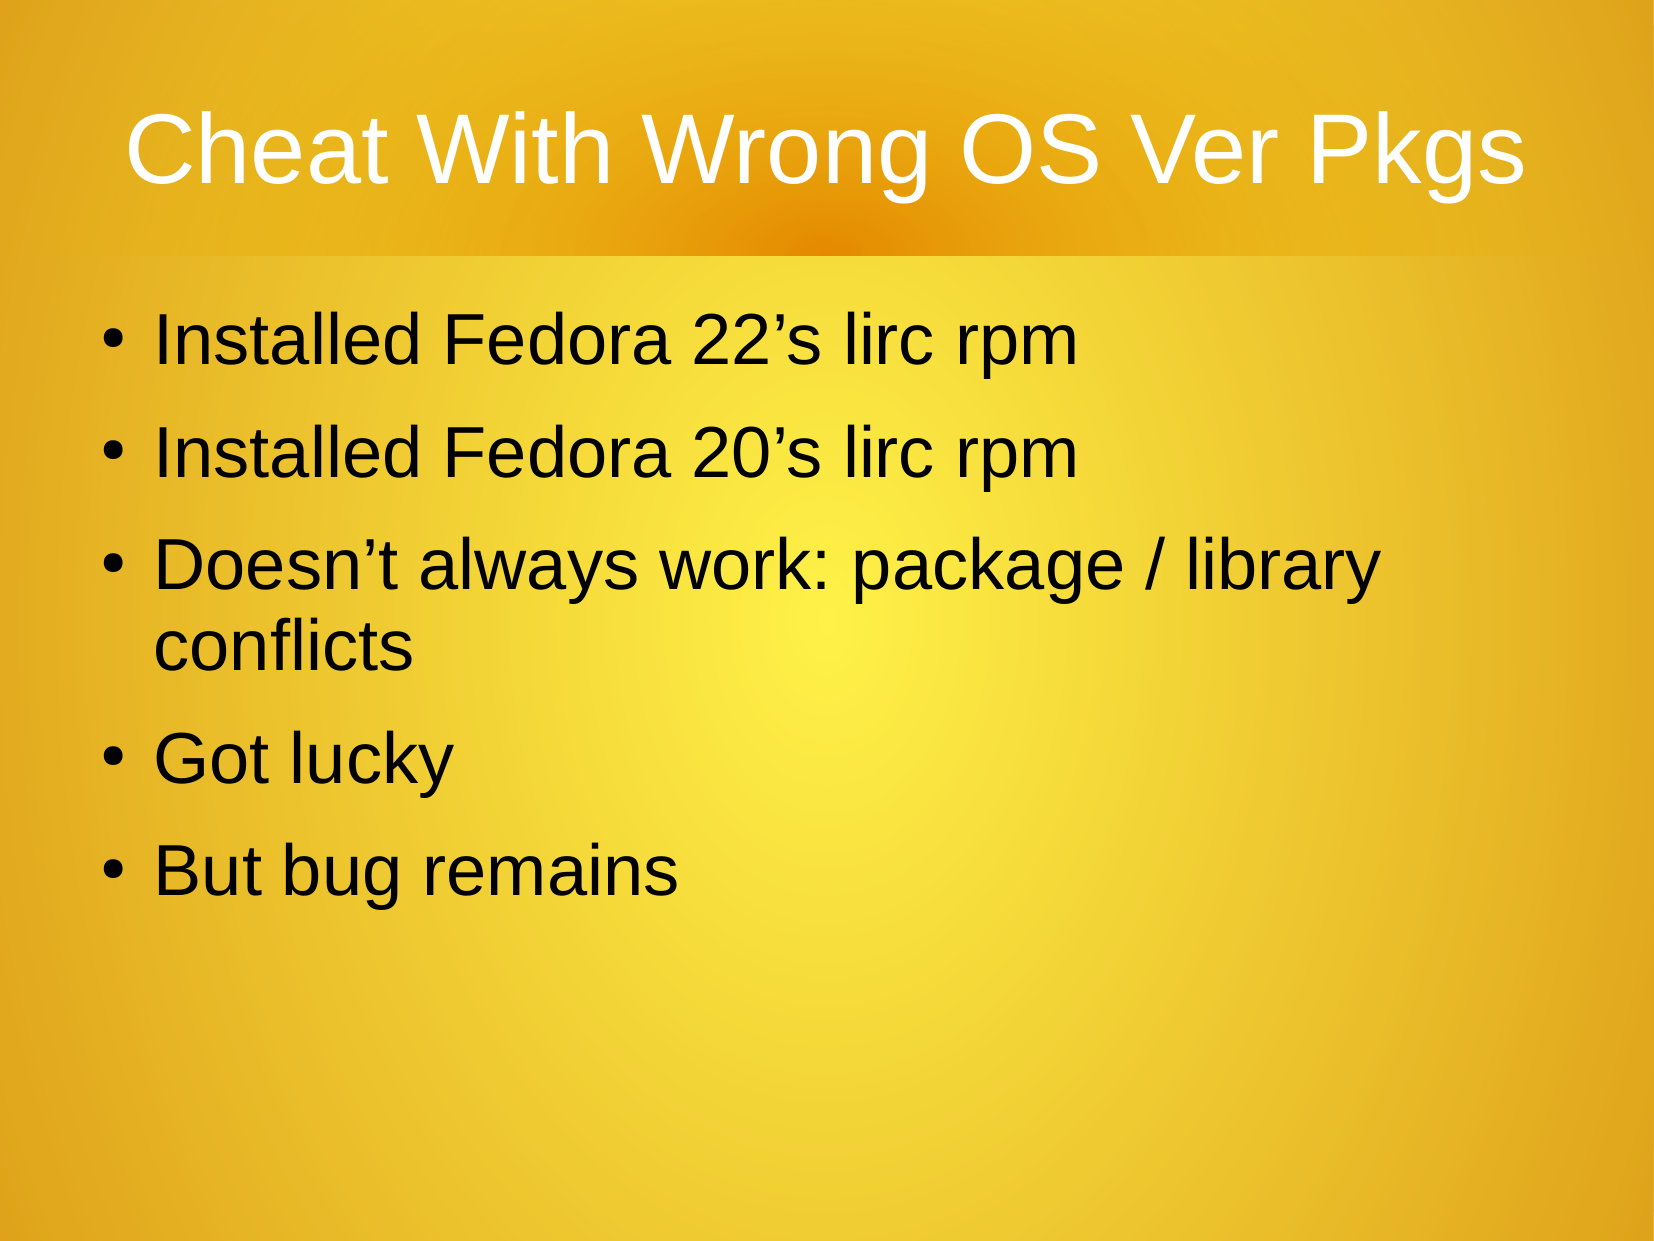

# Cheat With Wrong OS Ver Pkgs
Installed Fedora 22’s lirc rpm
Installed Fedora 20’s lirc rpm
Doesn’t always work: package / library conflicts
Got lucky
But bug remains